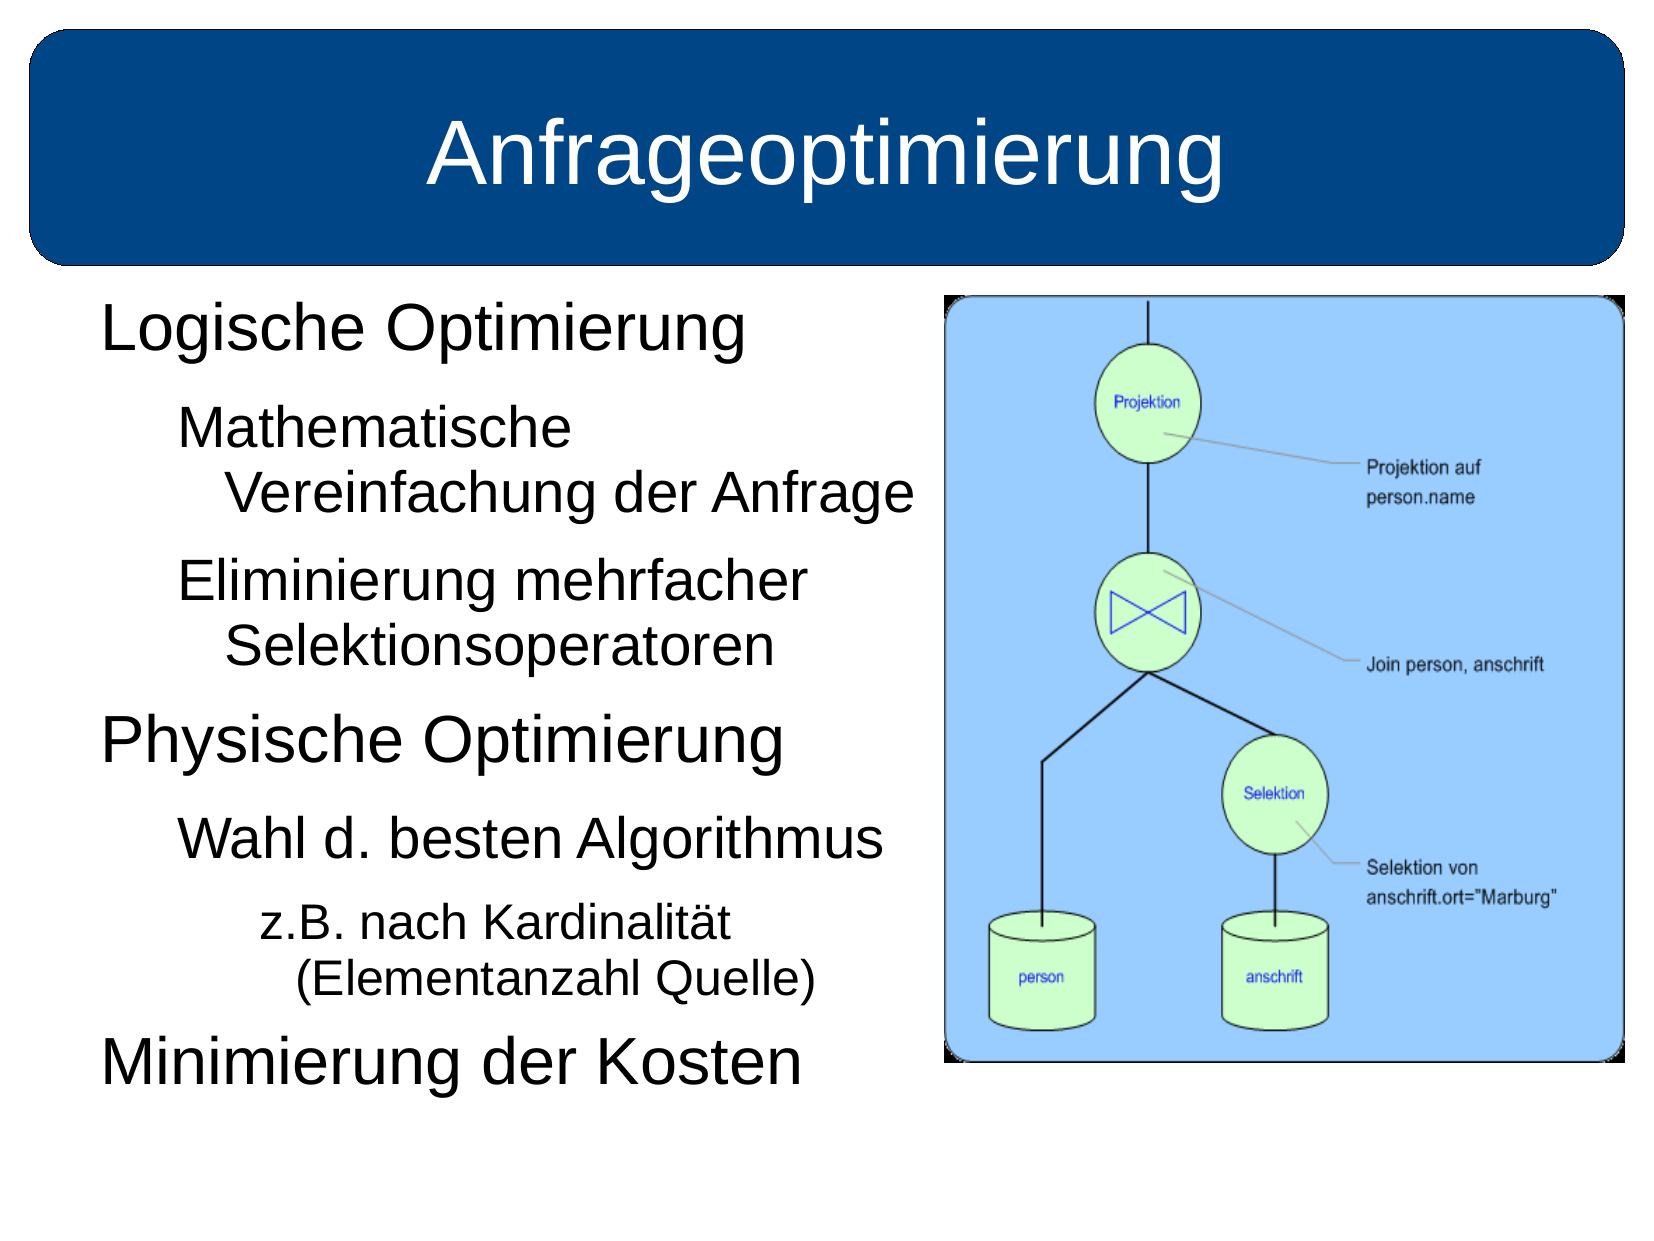

# Anfrageoptimierung
Logische Optimierung
Mathematische Vereinfachung der Anfrage
Eliminierung mehrfacher Selektionsoperatoren
Physische Optimierung
Wahl d. besten Algorithmus
z.B. nach Kardinalität (Elementanzahl Quelle)
Minimierung der Kosten